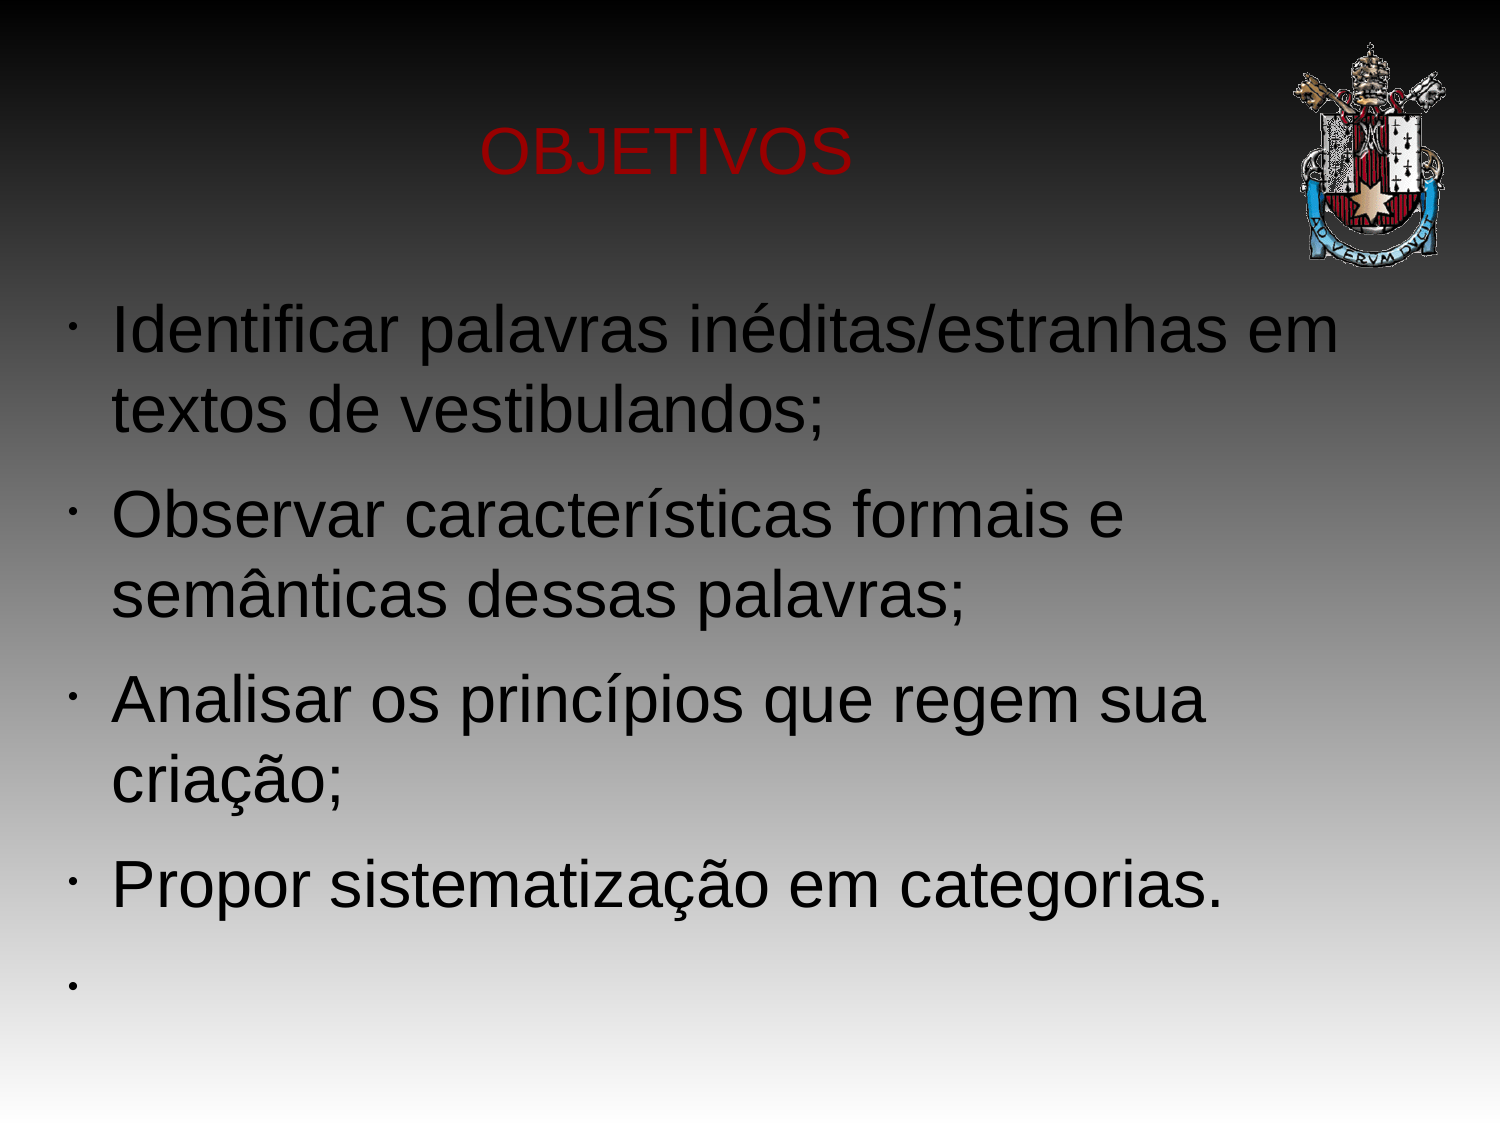

# OBJETIVOS
Identificar palavras inéditas/estranhas em textos de vestibulandos;
Observar características formais e semânticas dessas palavras;
Analisar os princípios que regem sua criação;
Propor sistematização em categorias.